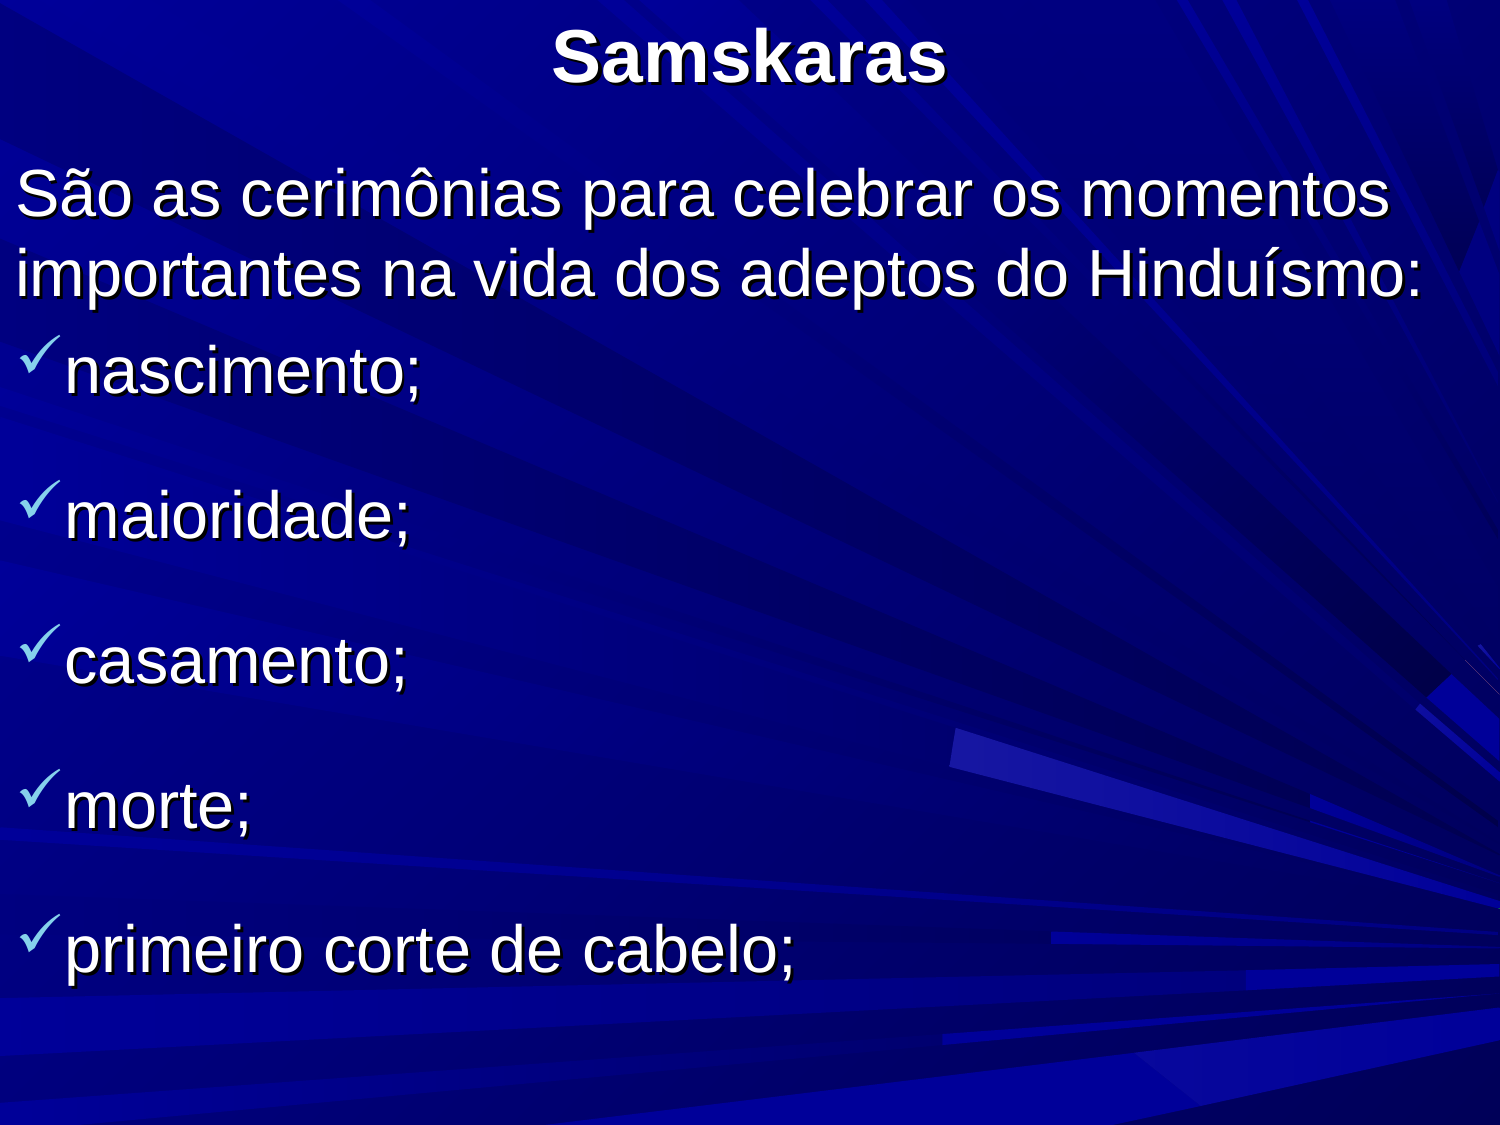

Samskaras
São as cerimônias para celebrar os momentos importantes na vida dos adeptos do Hinduísmo:
nascimento;
maioridade;
casamento;
morte;
primeiro corte de cabelo;